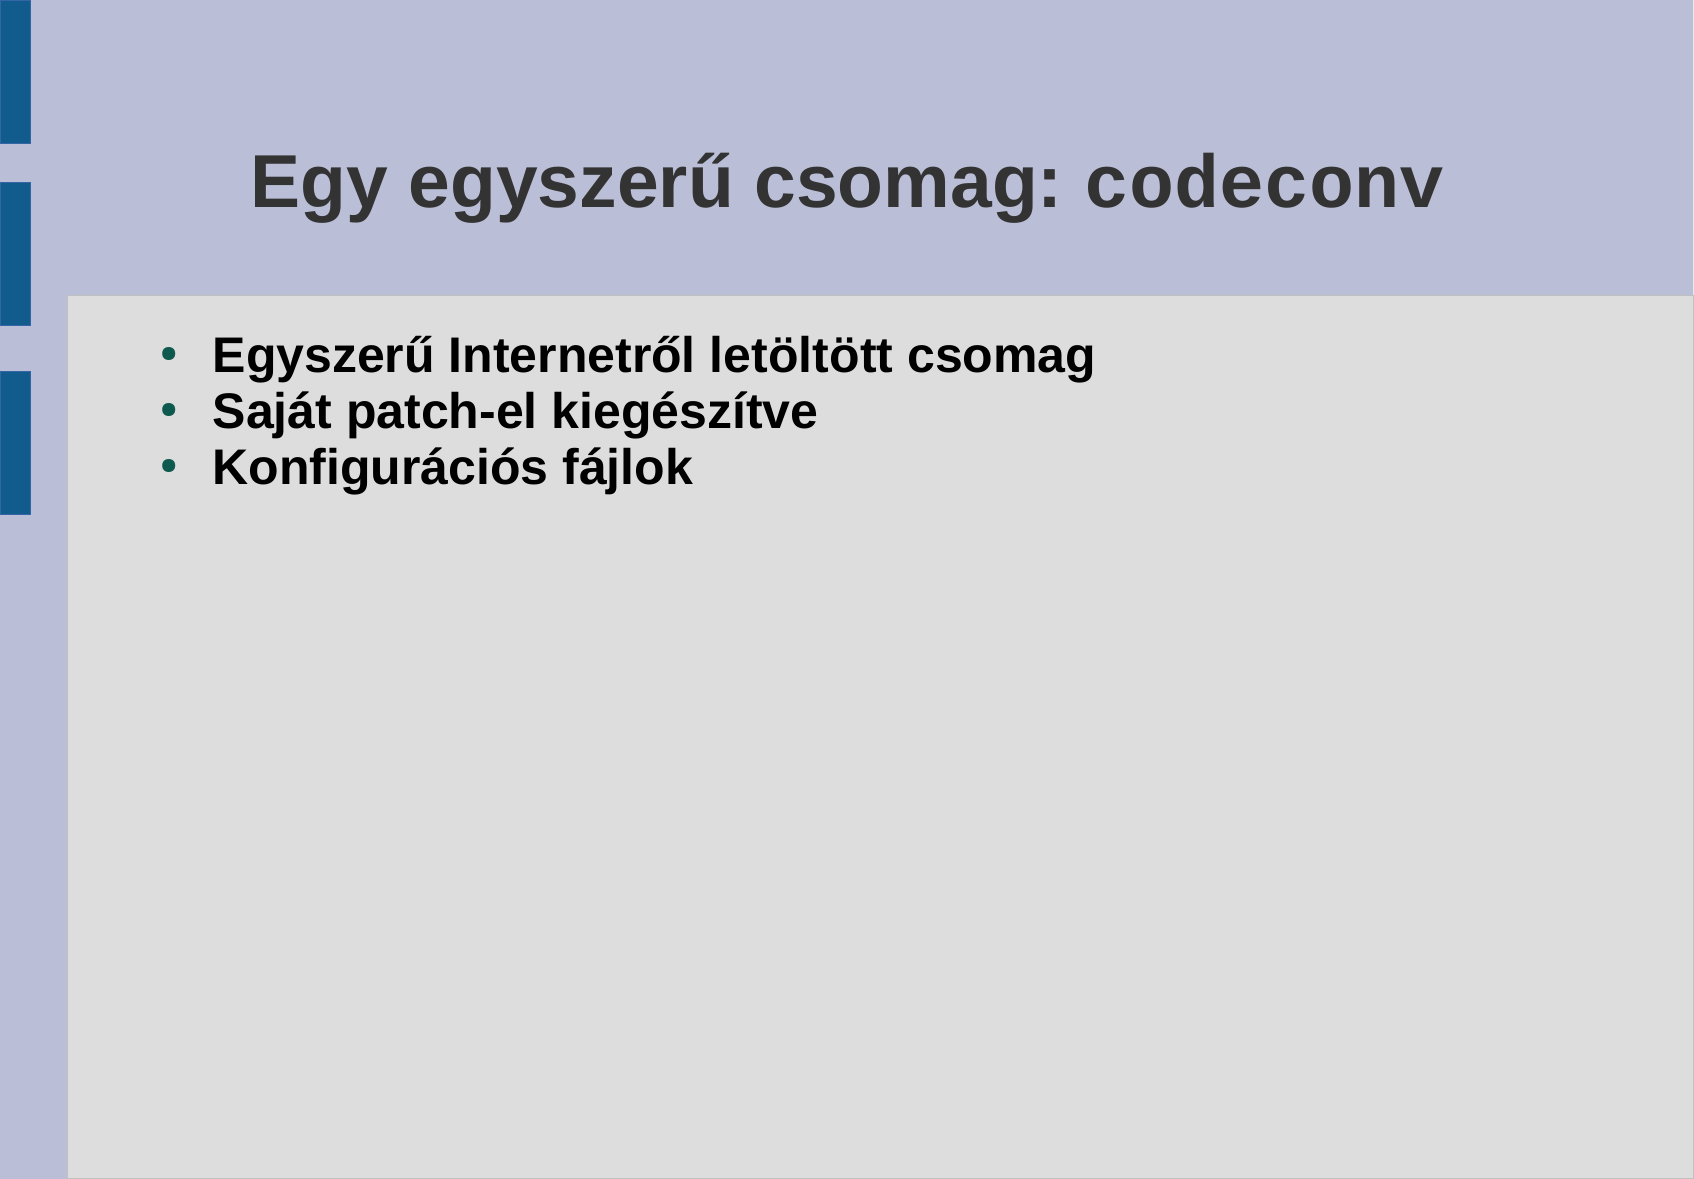

# Egy egyszerű csomag: codeconv
Egyszerű Internetről letöltött csomag
Saját patch-el kiegészítve
Konfigurációs fájlok